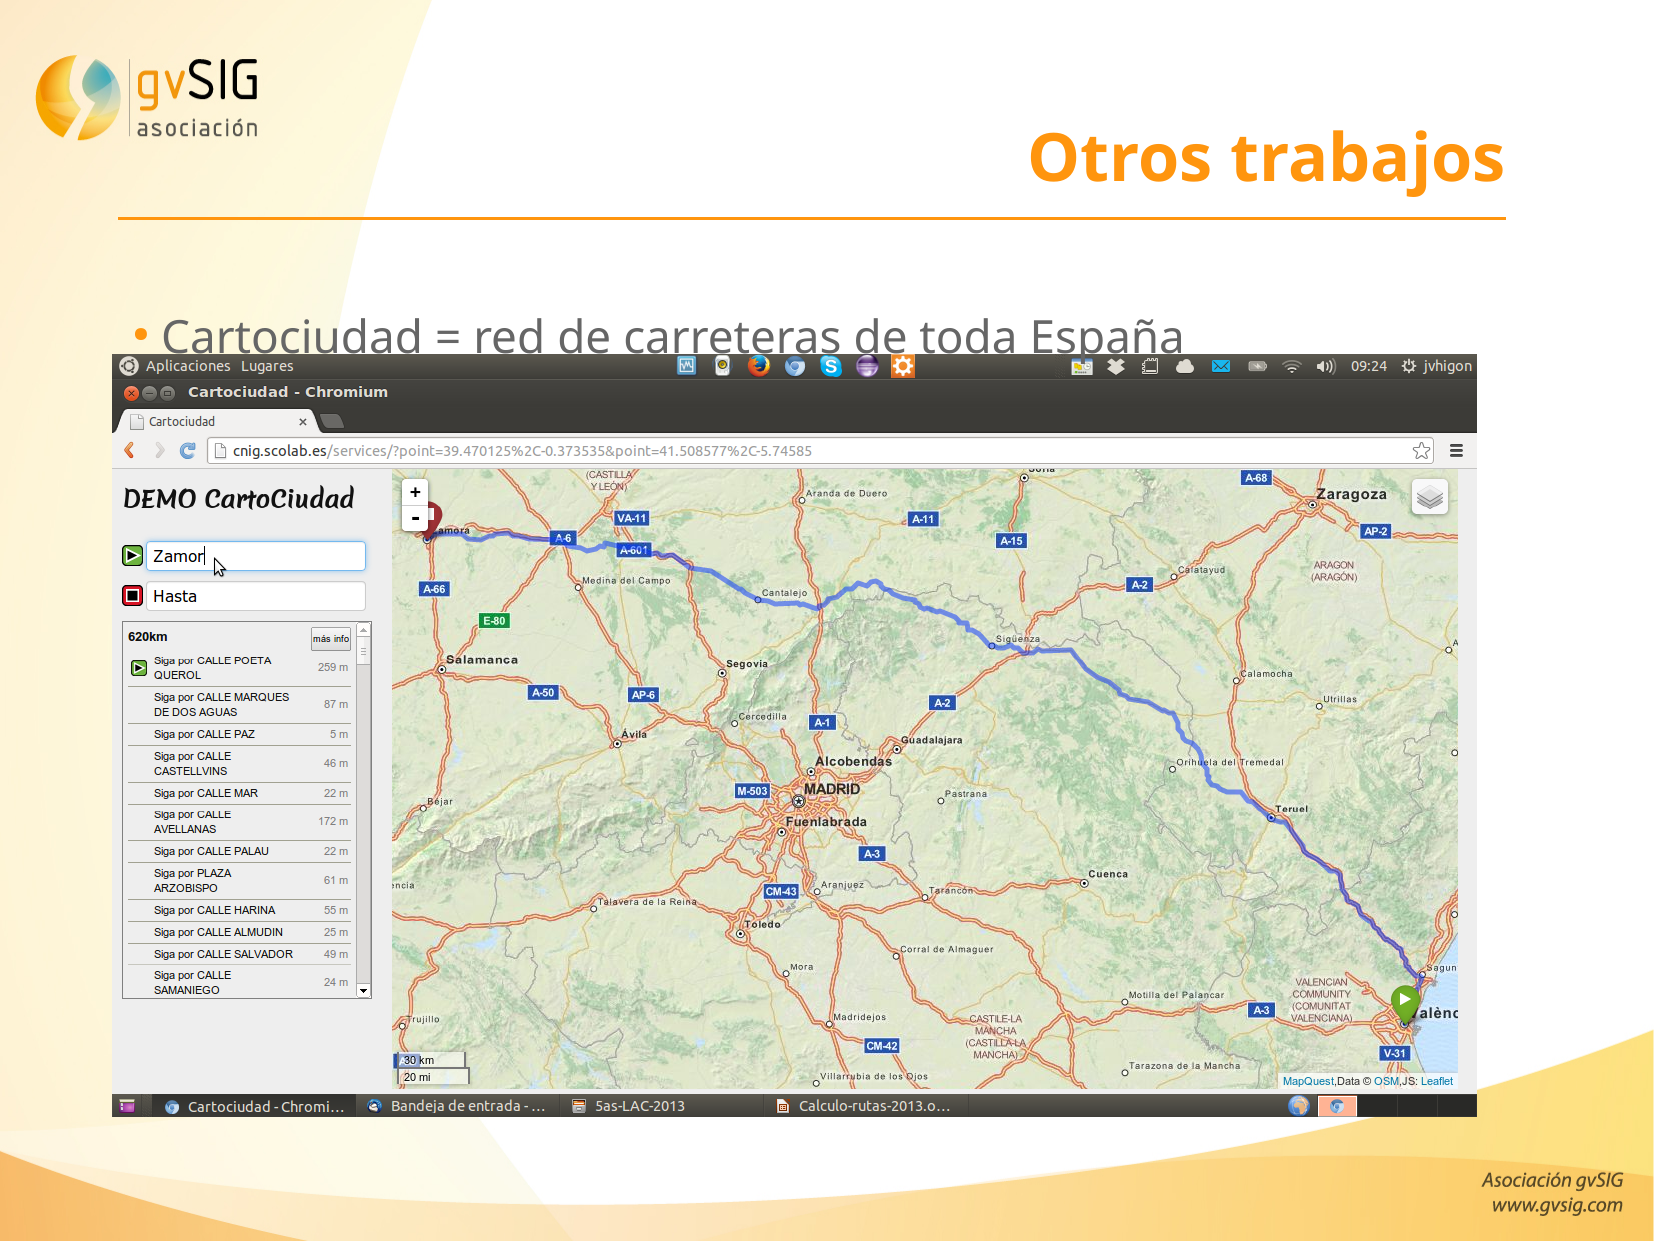

# Otros trabajos
 Cartociudad = red de carreteras de toda España